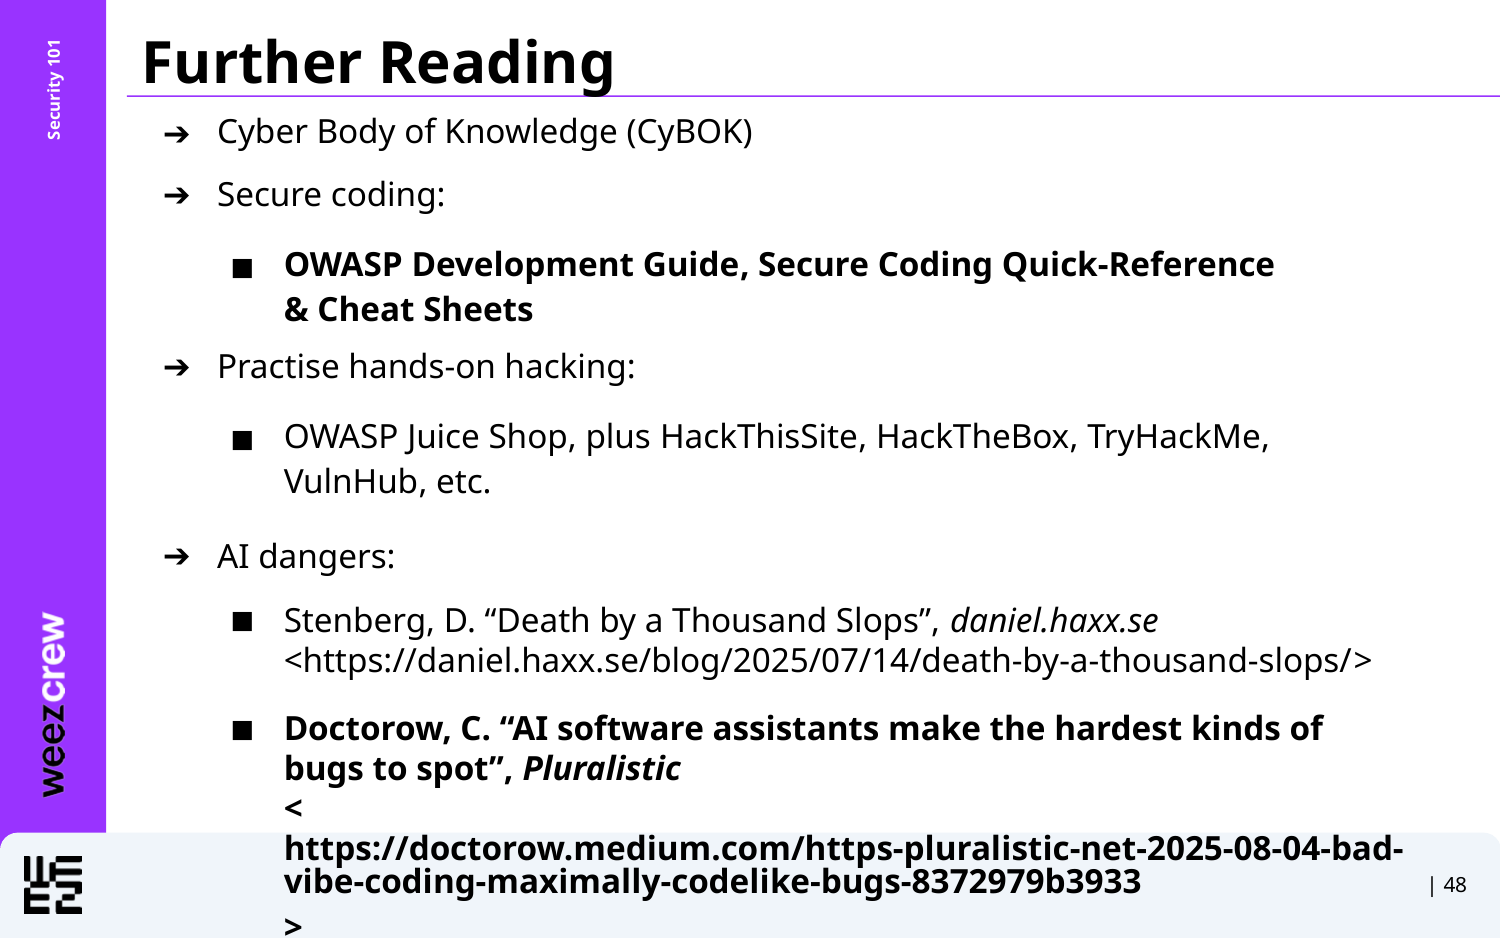

# Further Reading
Cyber Body of Knowledge (CyBOK)
Secure coding:
OWASP Development Guide, Secure Coding Quick-Reference
& Cheat Sheets
Practise hands-on hacking:
OWASP Juice Shop, plus HackThisSite, HackTheBox, TryHackMe,
VulnHub, etc.
AI dangers:
Stenberg, D. “Death by a Thousand Slops”, daniel.haxx.se
<https://daniel.haxx.se/blog/2025/07/14/death-by-a-thousand-slops/>
Doctorow, C. “AI software assistants make the hardest kinds of bugs to spot”, Pluralistic
<https://doctorow.medium.com/https-pluralistic-net-2025-08-04-bad-vibe-coding-maximally-codelike-bugs-8372979b3933>
Security 101